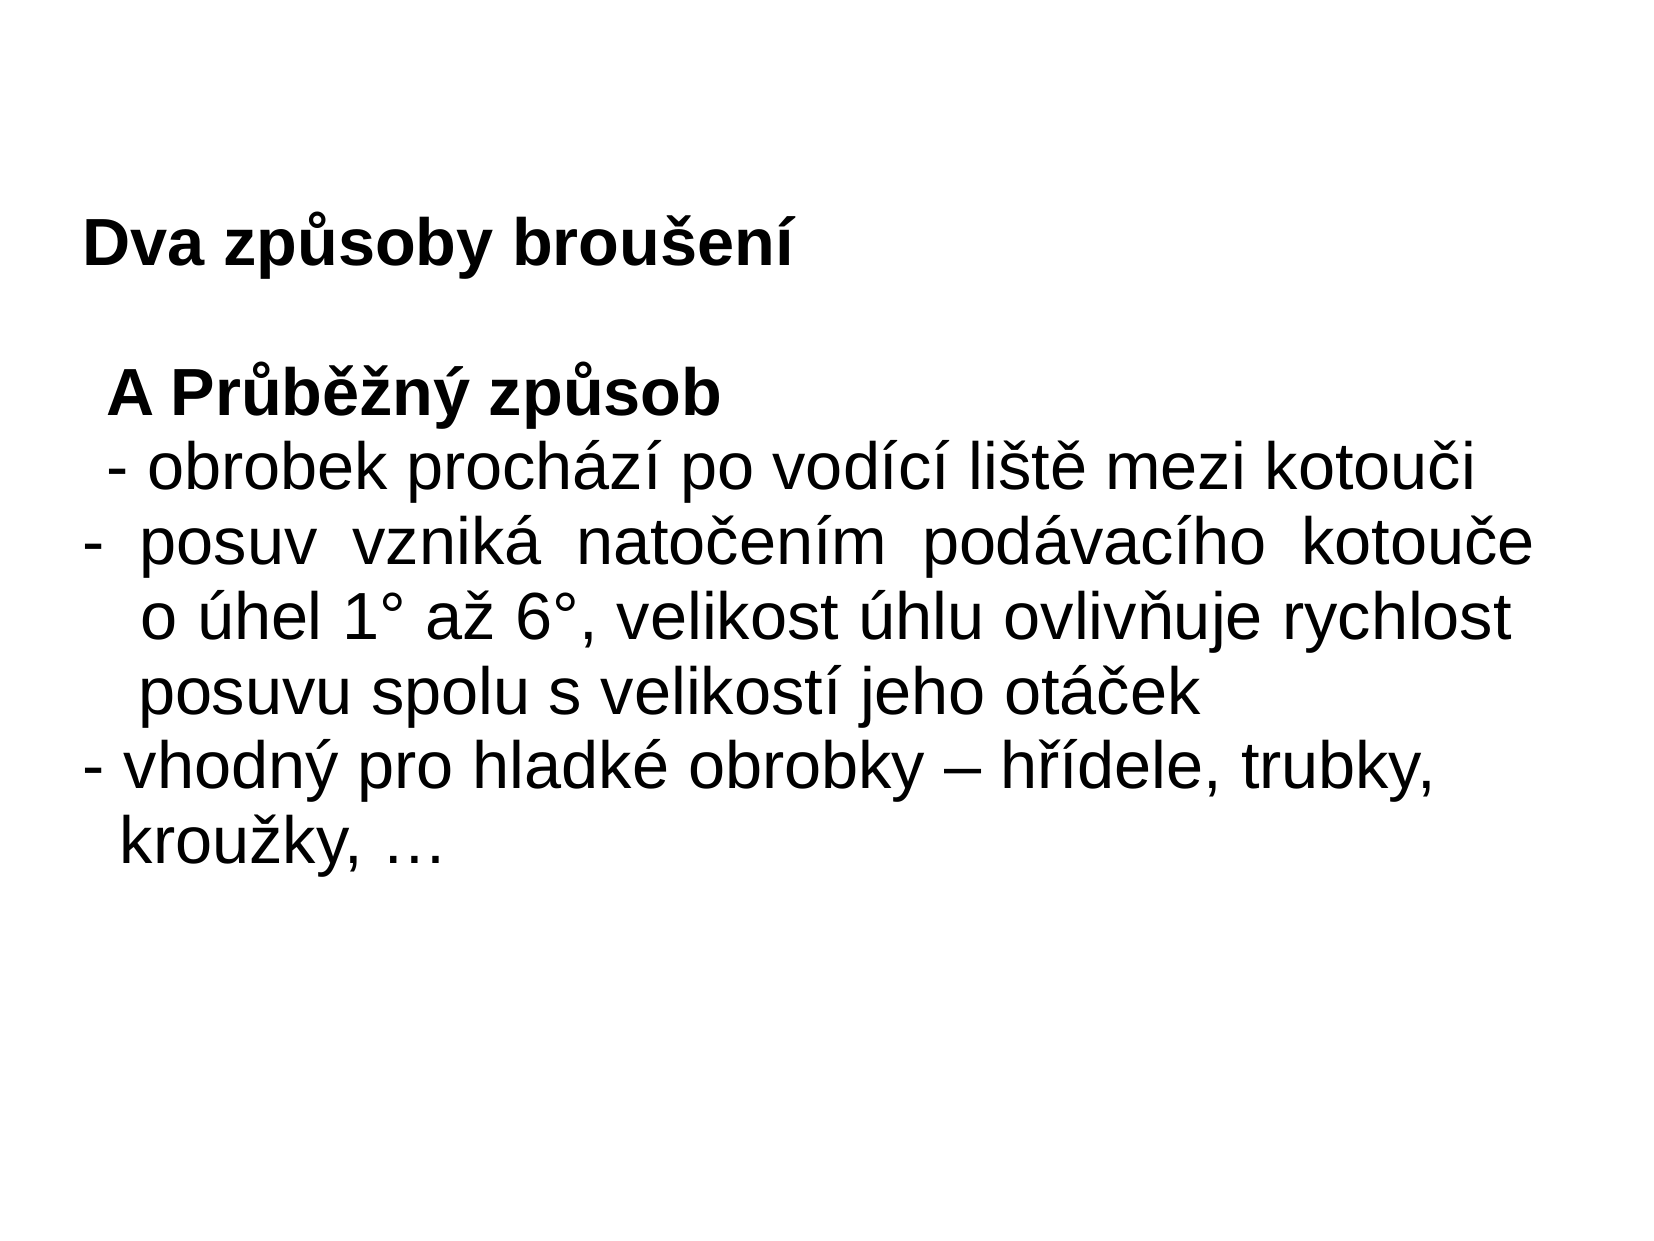

# Dva způsoby broušení
A Průběžný způsob
- obrobek prochází po vodící liště mezi kotouči
- posuv vzniká natočením podávacího kotouče
 o úhel 1° až 6°, velikost úhlu ovlivňuje rychlost posuvu spolu s velikostí jeho otáček
- vhodný pro hladké obrobky – hřídele, trubky, kroužky, …